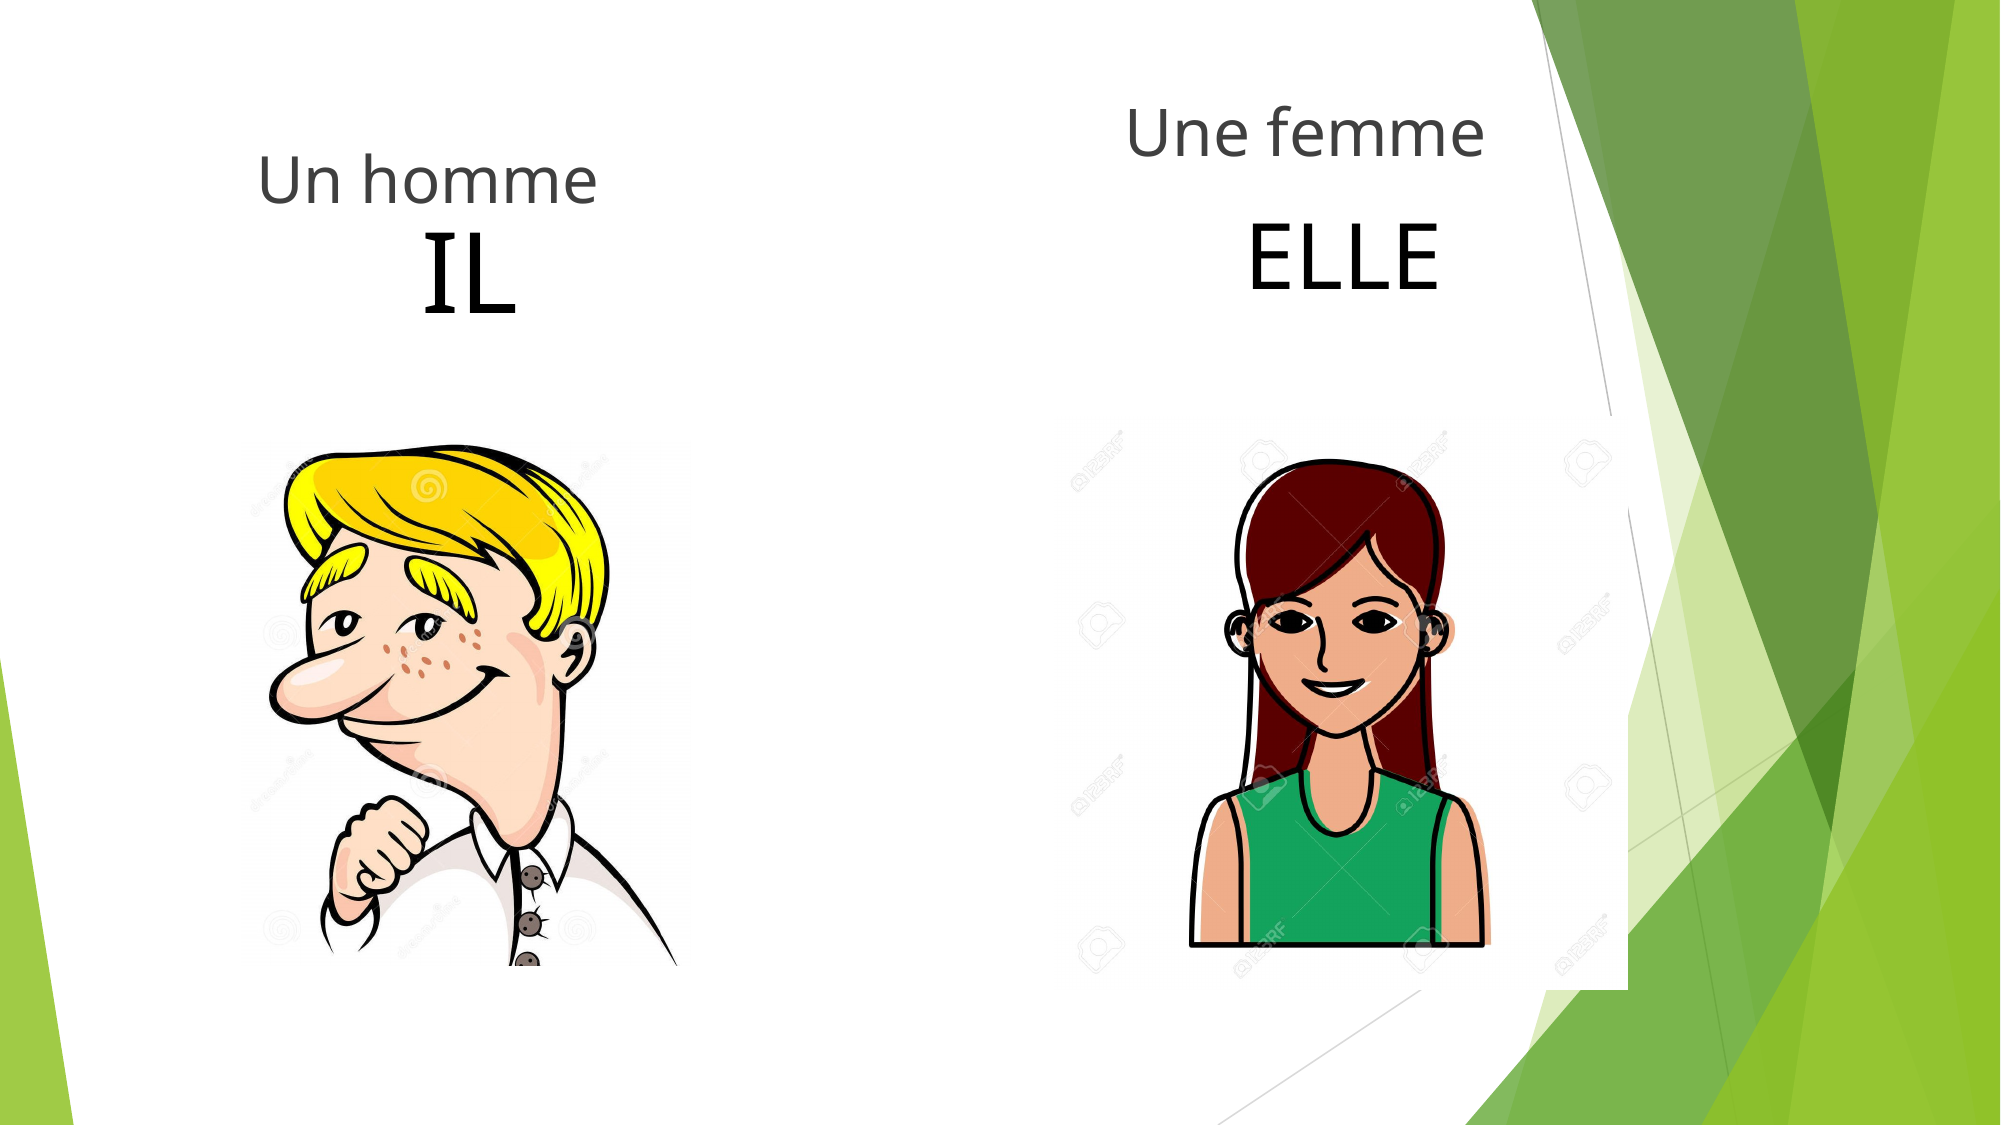

Une femme
# Un homme
ELLE
IL